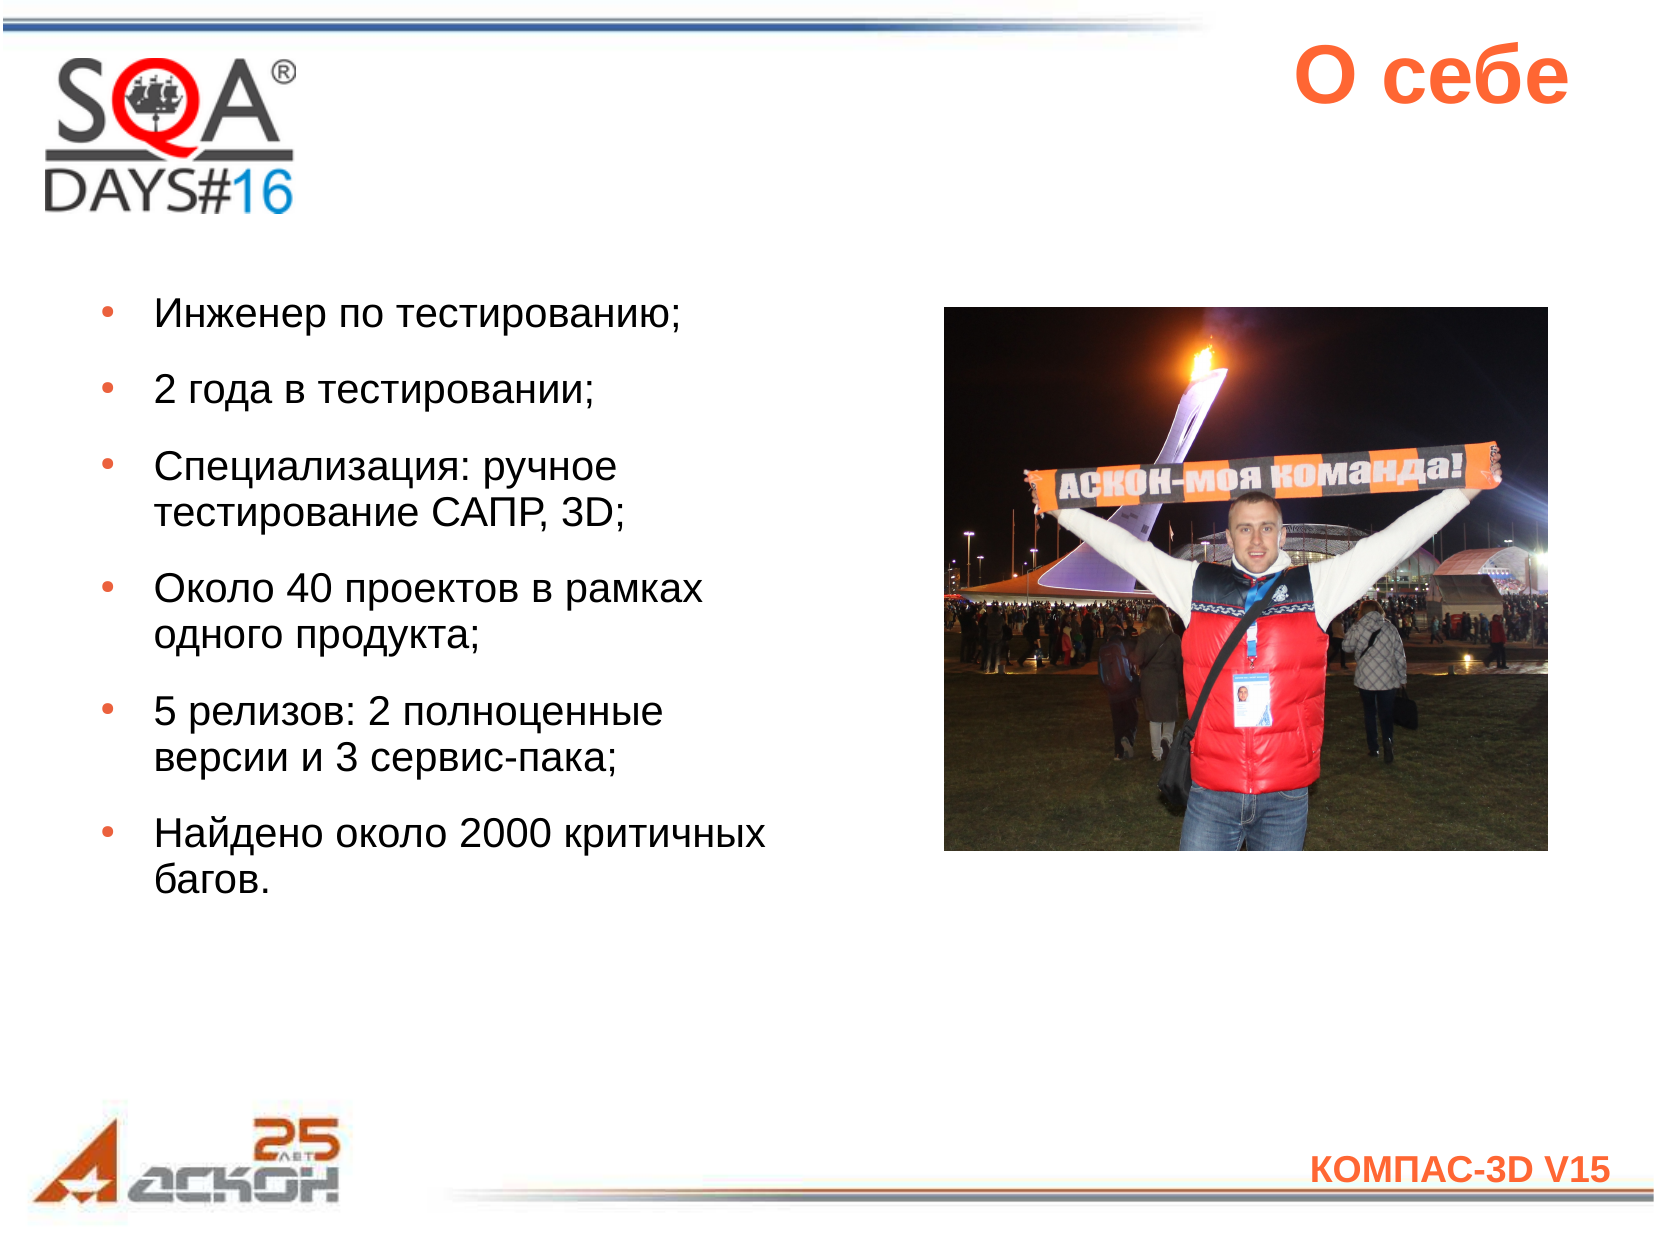

# О себе
Инженер по тестированию;
2 года в тестировании;
Специализация: ручное тестирование САПР, 3D;
Около 40 проектов в рамках одного продукта;
5 релизов: 2 полноценные версии и 3 сервис-пака;
Найдено около 2000 критичных багов.